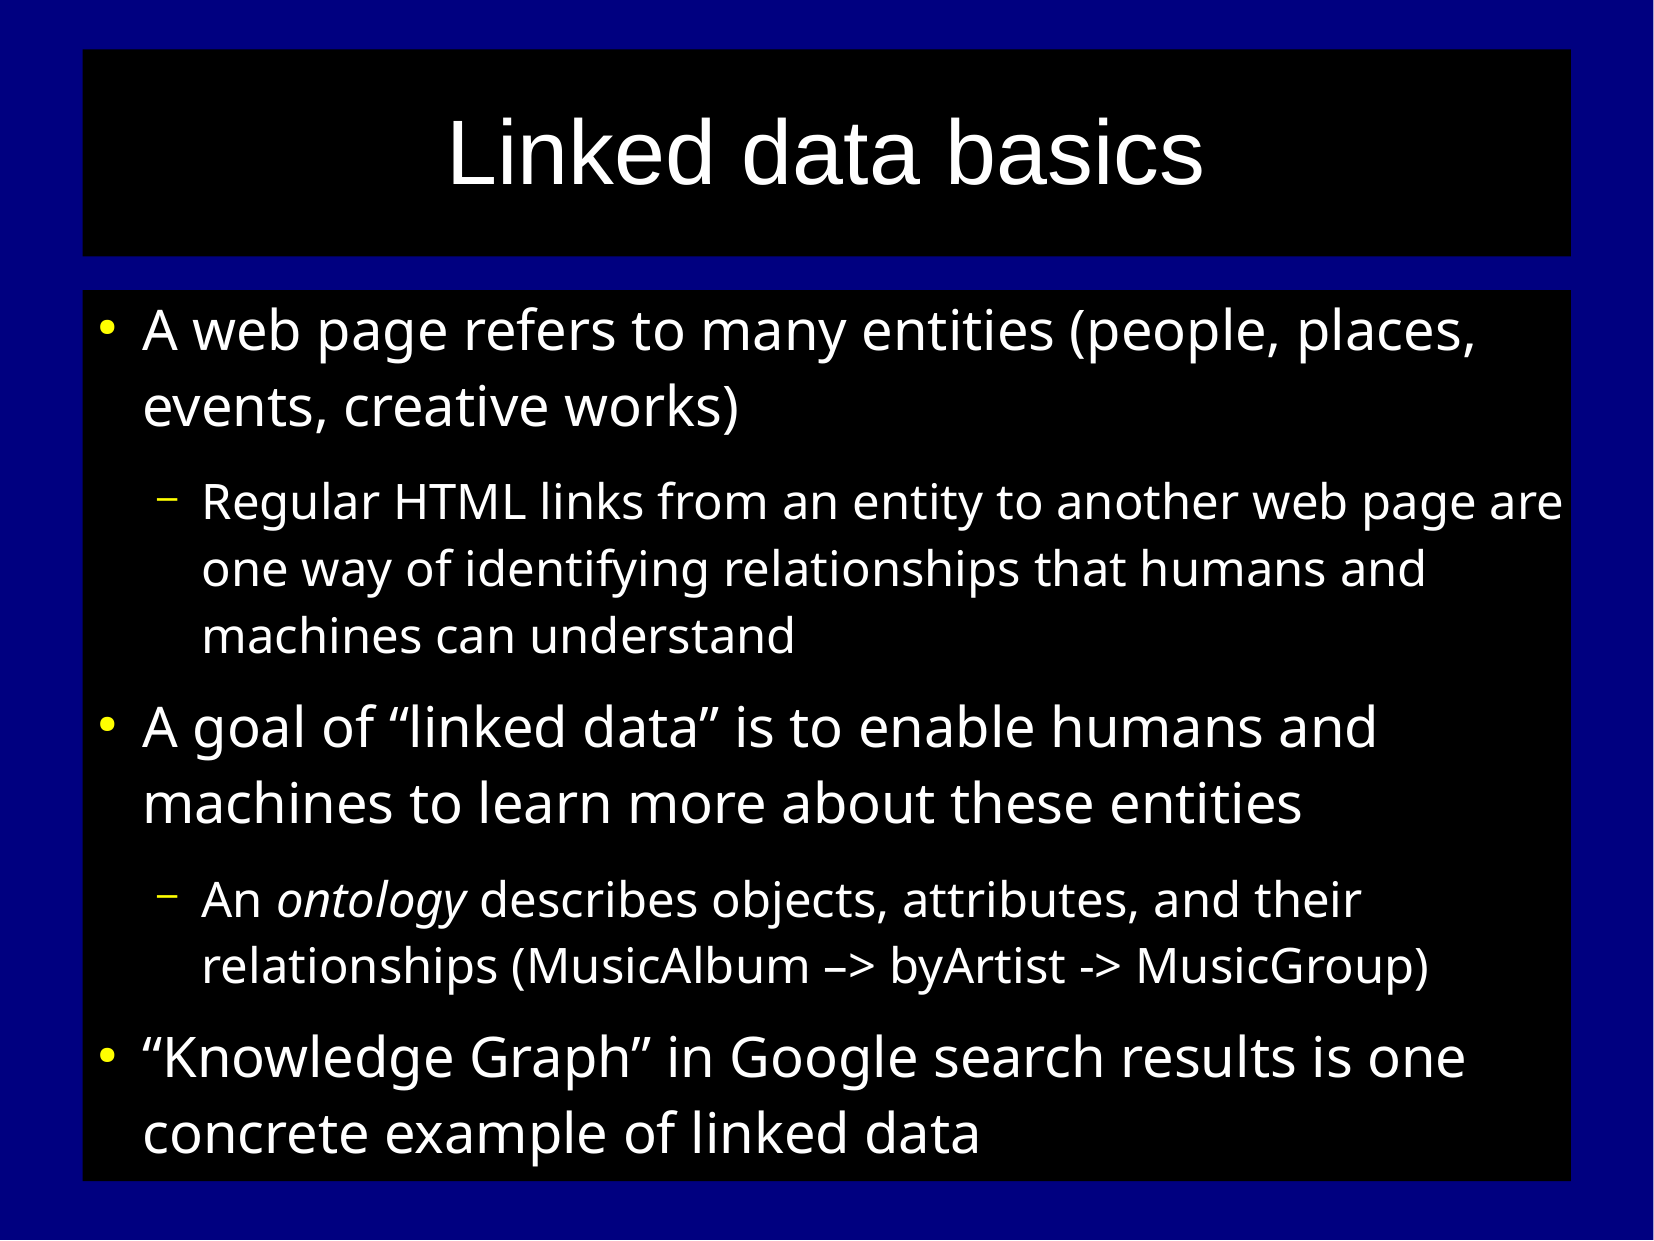

# Linked data basics
A web page refers to many entities (people, places, events, creative works)
Regular HTML links from an entity to another web page are one way of identifying relationships that humans and machines can understand
A goal of “linked data” is to enable humans and machines to learn more about these entities
An ontology describes objects, attributes, and their relationships (MusicAlbum –> byArtist -> MusicGroup)
“Knowledge Graph” in Google search results is one concrete example of linked data